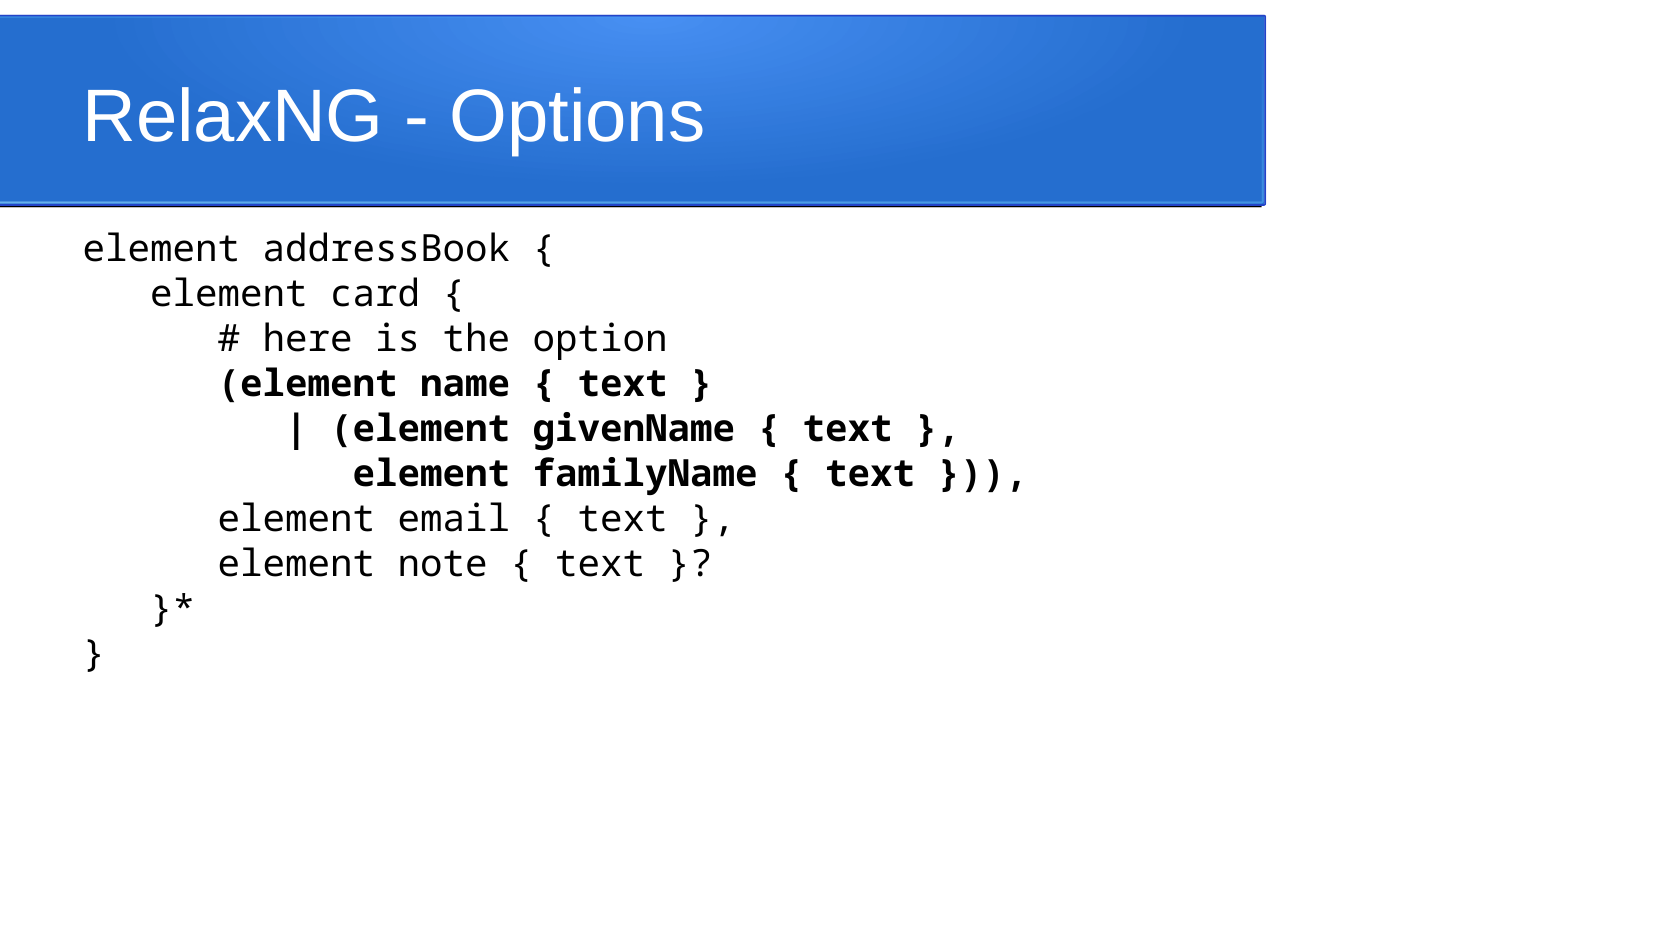

RelaxNG - Options
element addressBook {
 element card {
 # here is the option
 (element name { text }
 | (element givenName { text },
 element familyName { text })),
 element email { text },
 element note { text }?
 }*
}